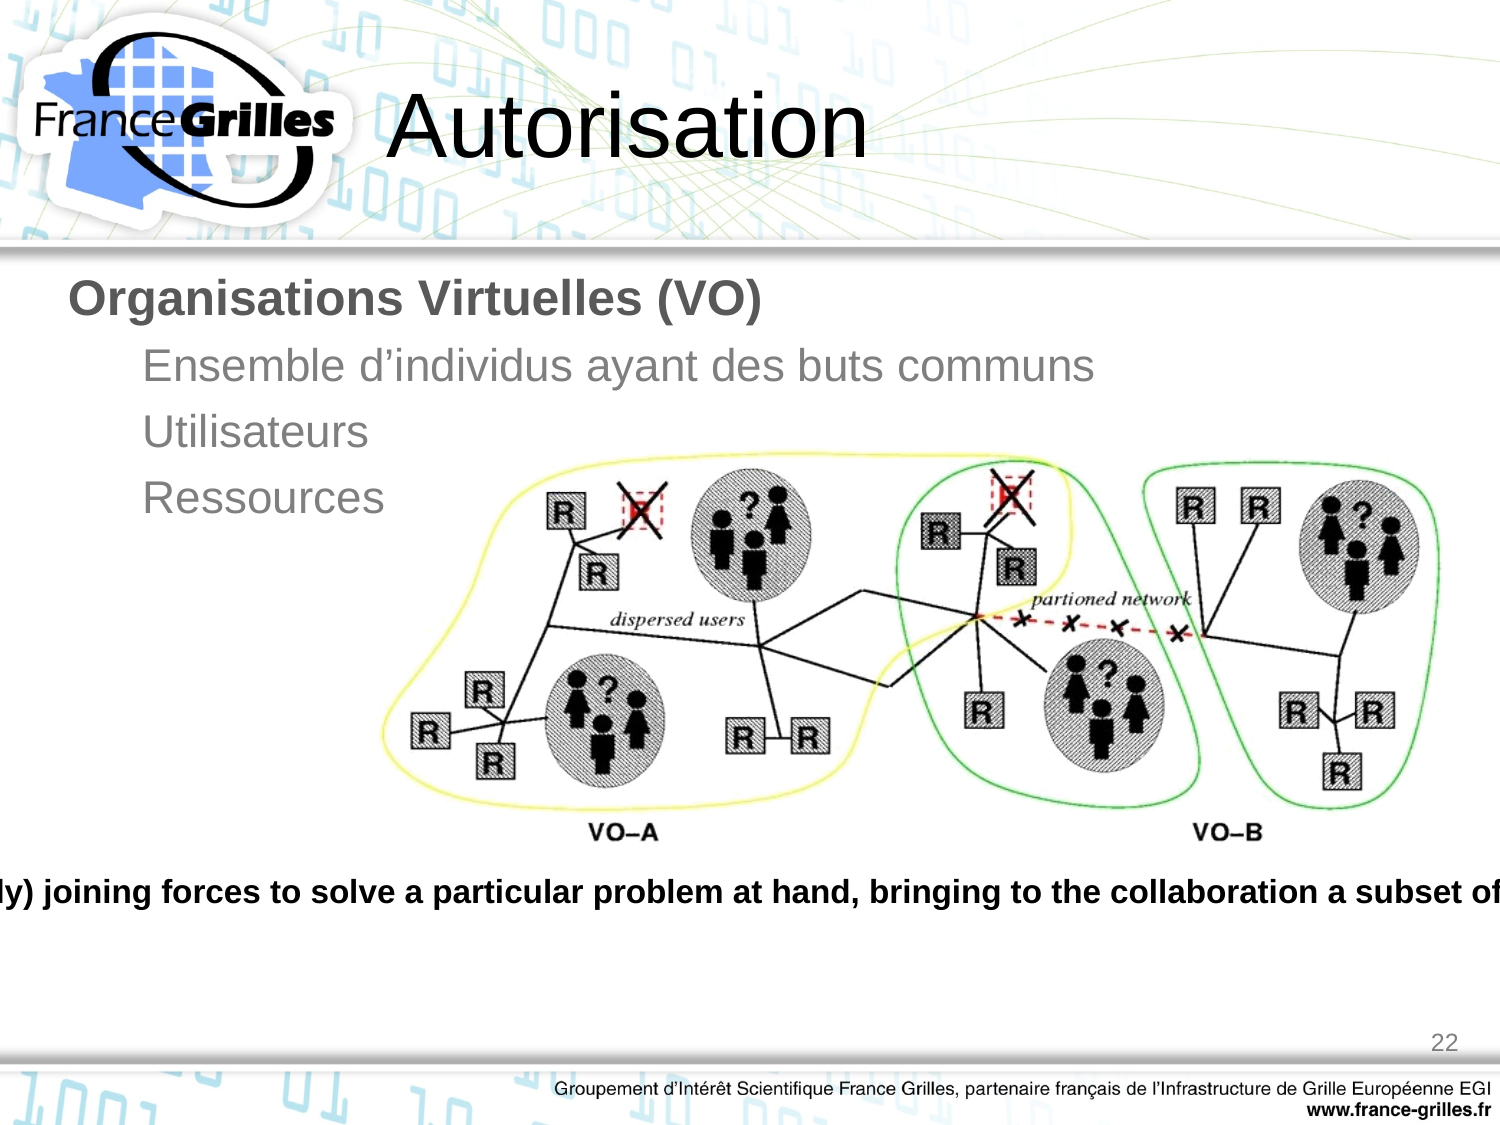

# Autorisation
Organisations Virtuelles (VO)
Ensemble d’individus ayant des buts communs
Utilisateurs
Ressources
A set of individuals or organisations, not under single hierarchical control, (temporarily) joining forces to solve a particular problem at hand, bringing to the collaboration a subset of their resources, sharing those at their discretion and each under their own conditions.
22